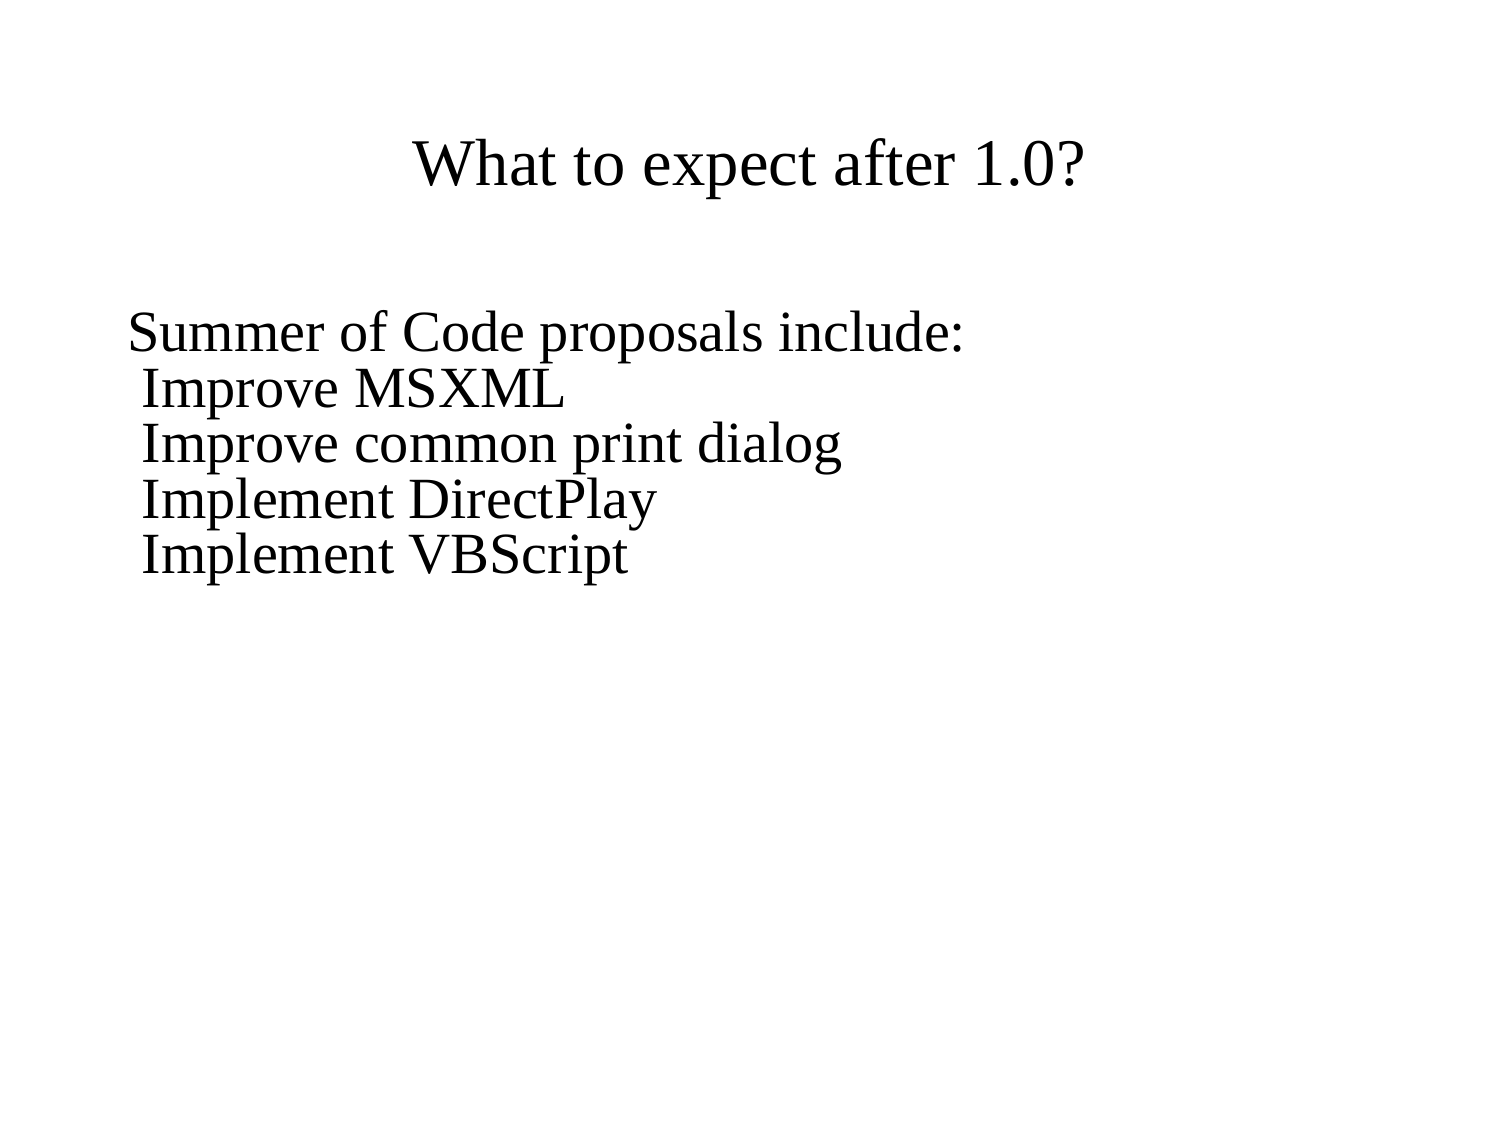

# What to expect after 1.0?
Summer of Code proposals include:
 Improve MSXML
 Improve common print dialog
 Implement DirectPlay
 Implement VBScript